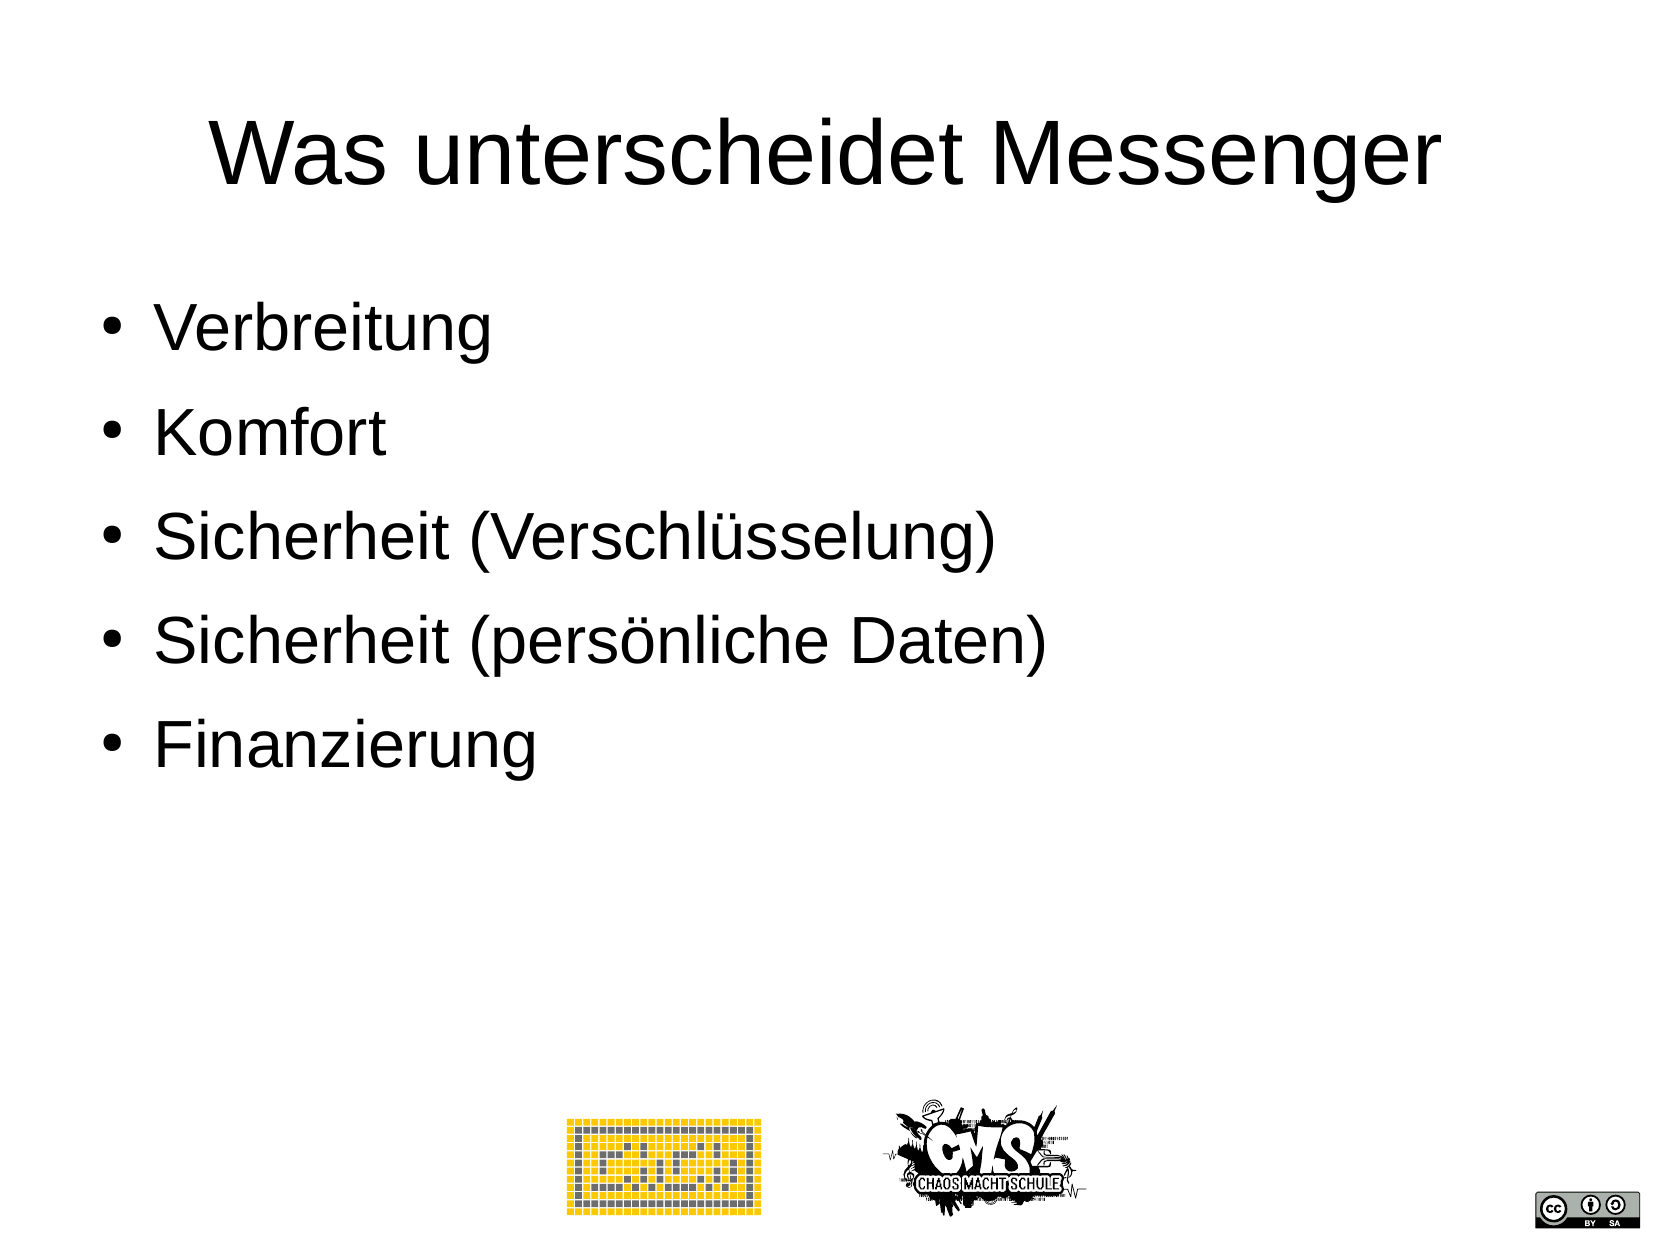

# Was unterscheidet Messenger
Verbreitung
Komfort
Sicherheit (Verschlüsselung)
Sicherheit (persönliche Daten)
Finanzierung